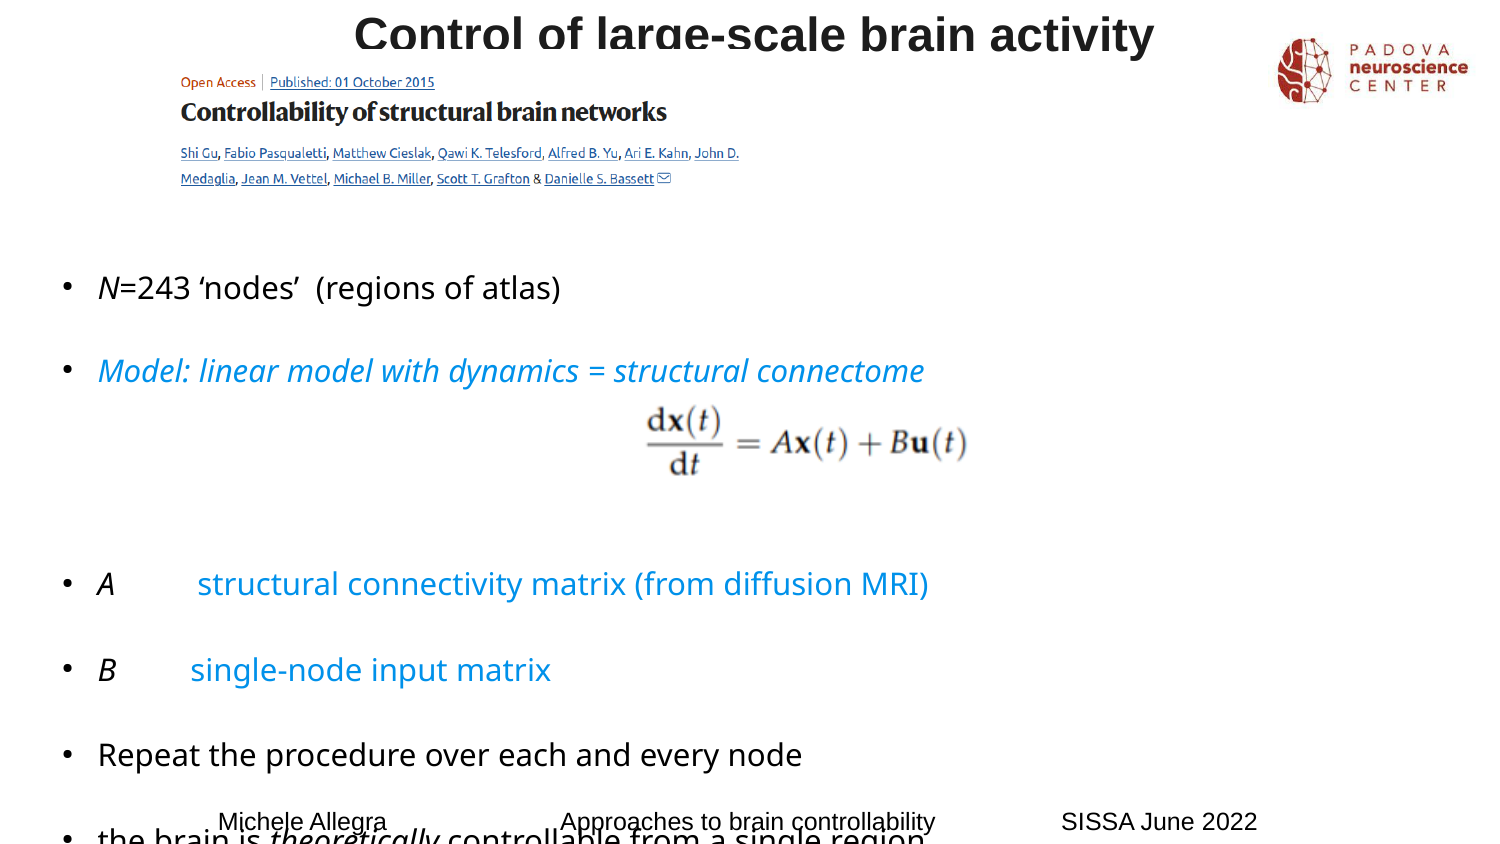

Control of large-scale brain activity
N=243 ‘nodes’ (regions of atlas)
Model: linear model with dynamics = structural connectome
A structural connectivity matrix (from diffusion MRI)
B single-node input matrix
Repeat the procedure over each and every node
the brain is theoretically controllable from a single region
Michele Allegra Approaches to brain controllability SISSA June 2022